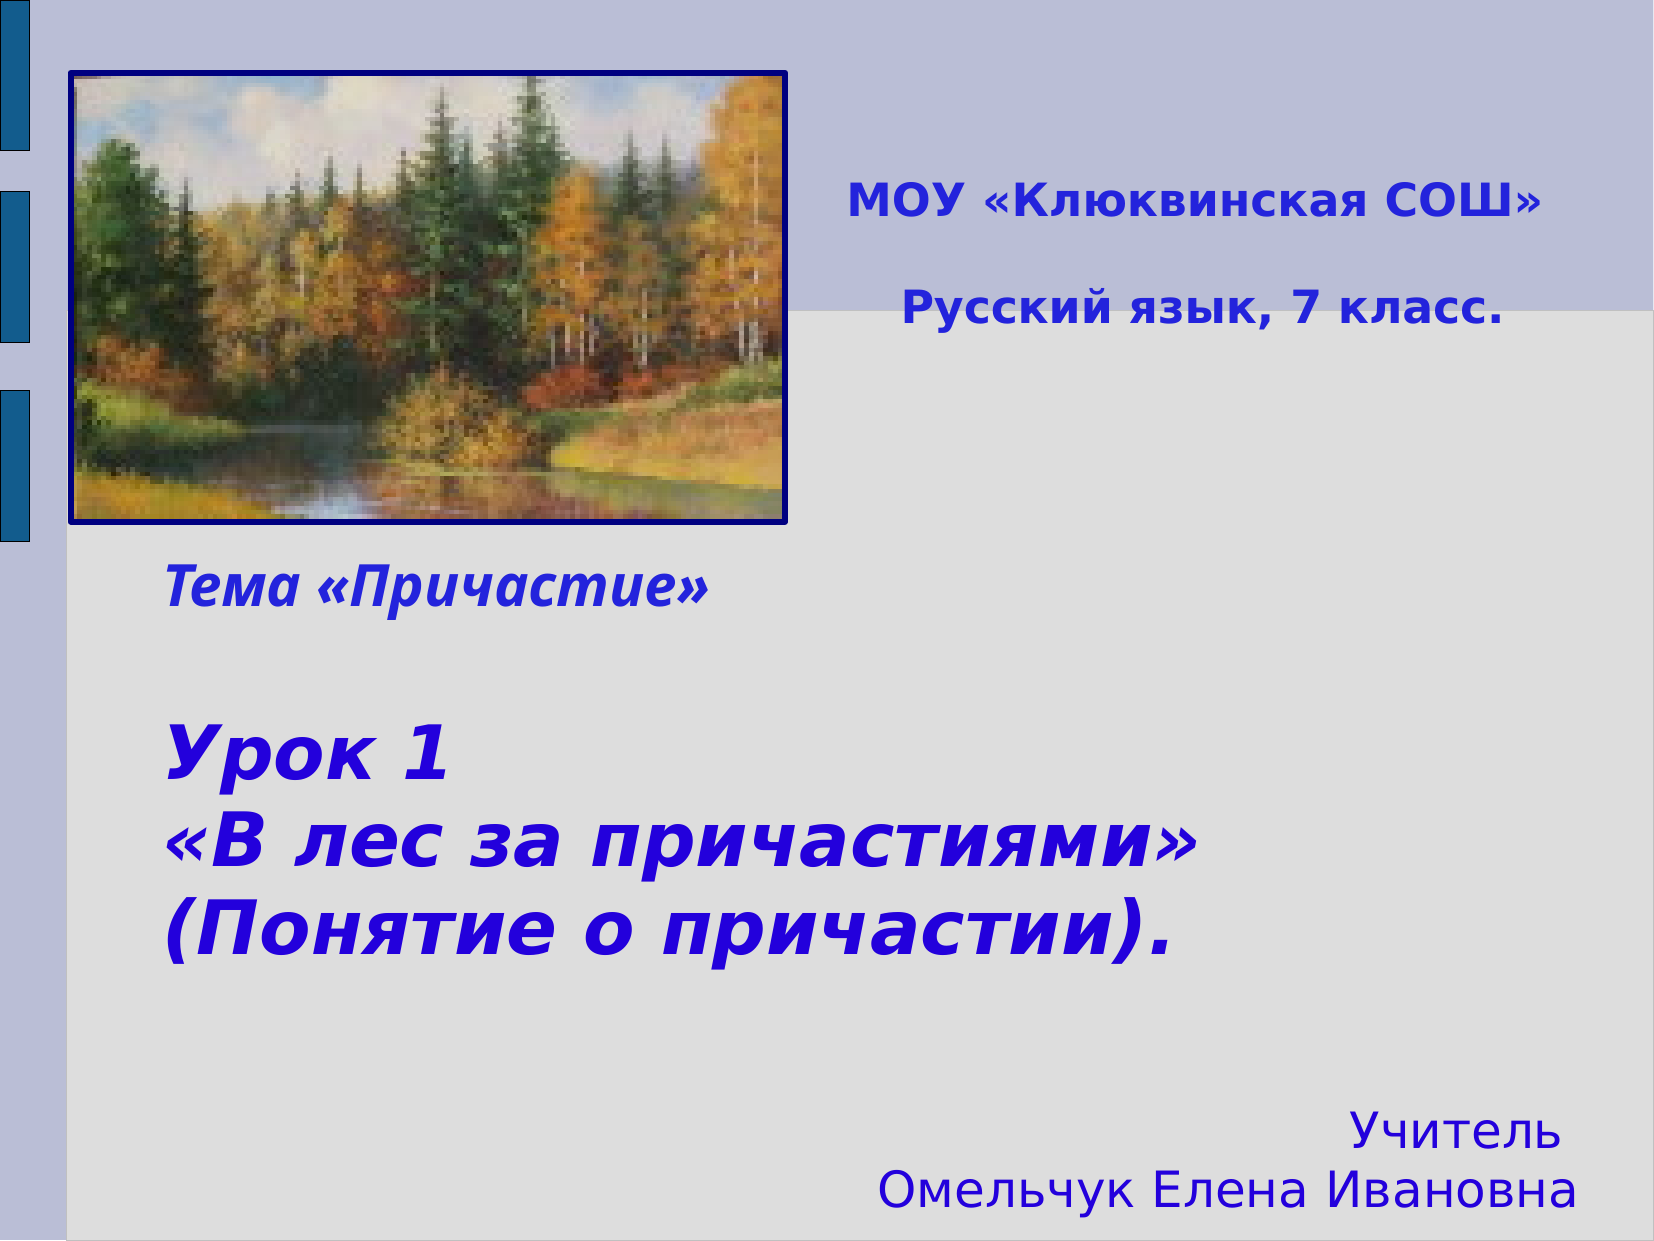

МОУ «Клюквинская СОШ»
										Русский язык, 7 класс.
Тема «Причастие»
Урок 1
«В лес за причастиями»
(Понятие о причастии).
Учитель
Омельчук Елена Ивановна